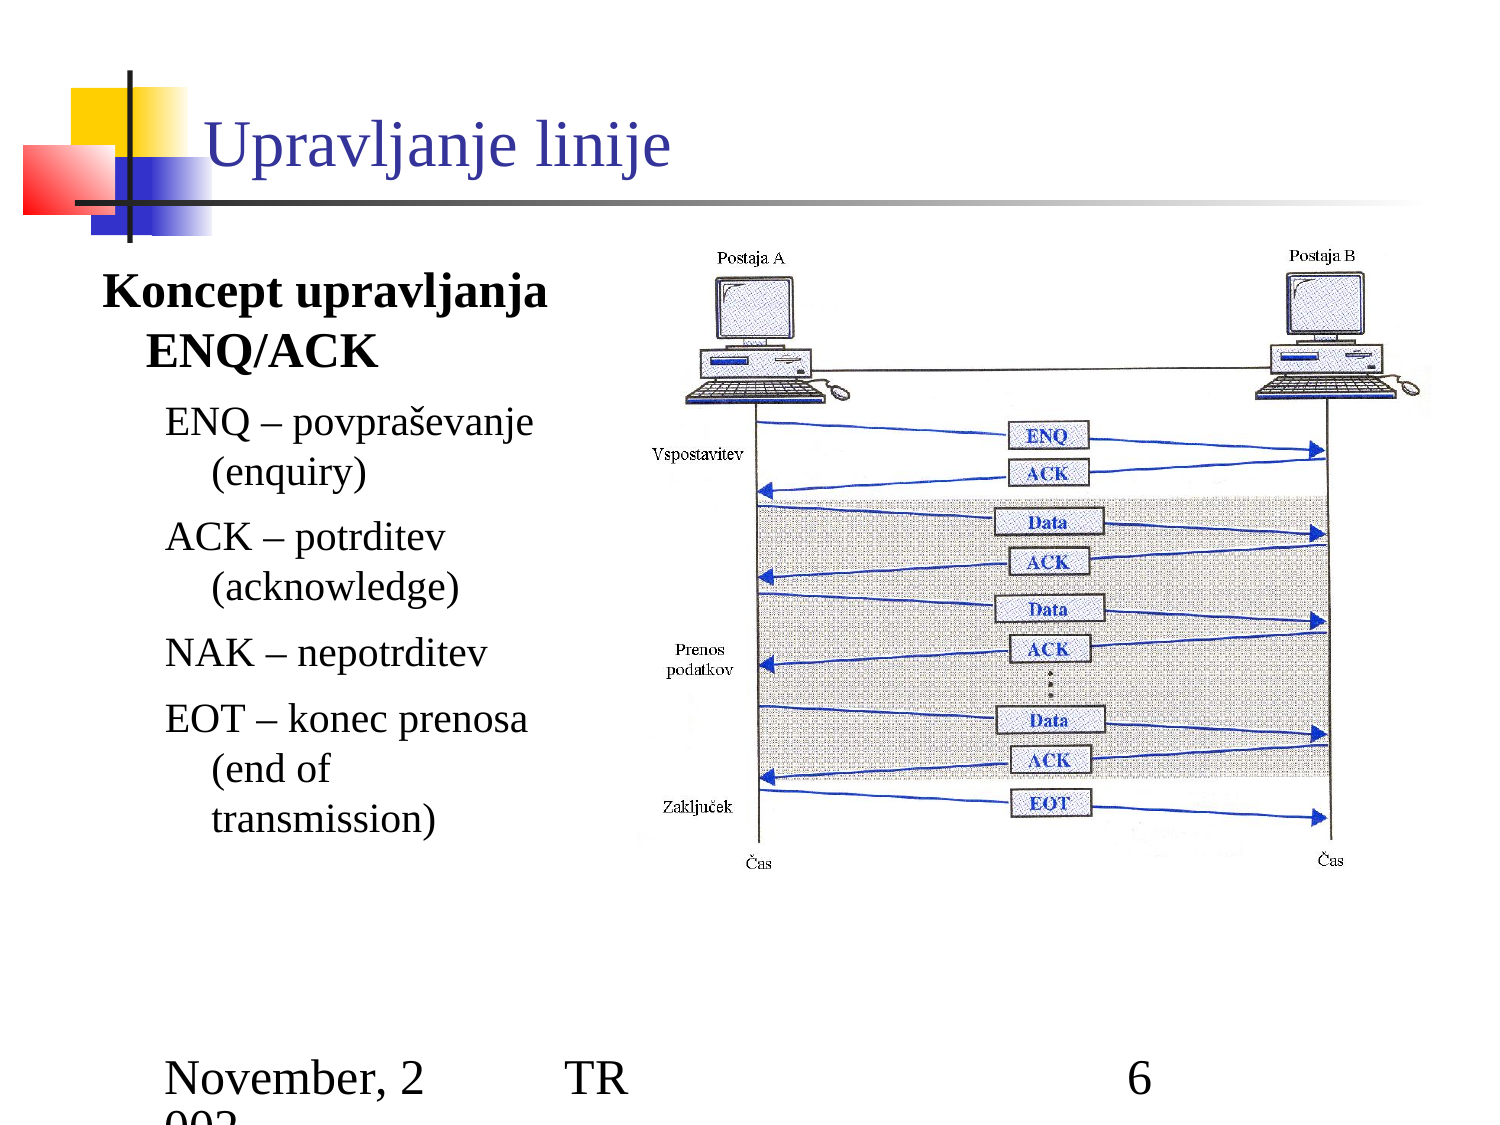

# Upravljanje linije
 Koncept upravljanja ENQ/ACK
ENQ – povpraševanje (enquiry)
ACK – potrditev (acknowledge)
NAK – nepotrditev
EOT – konec prenosa (end of transmission)
November, 2002
TR
6